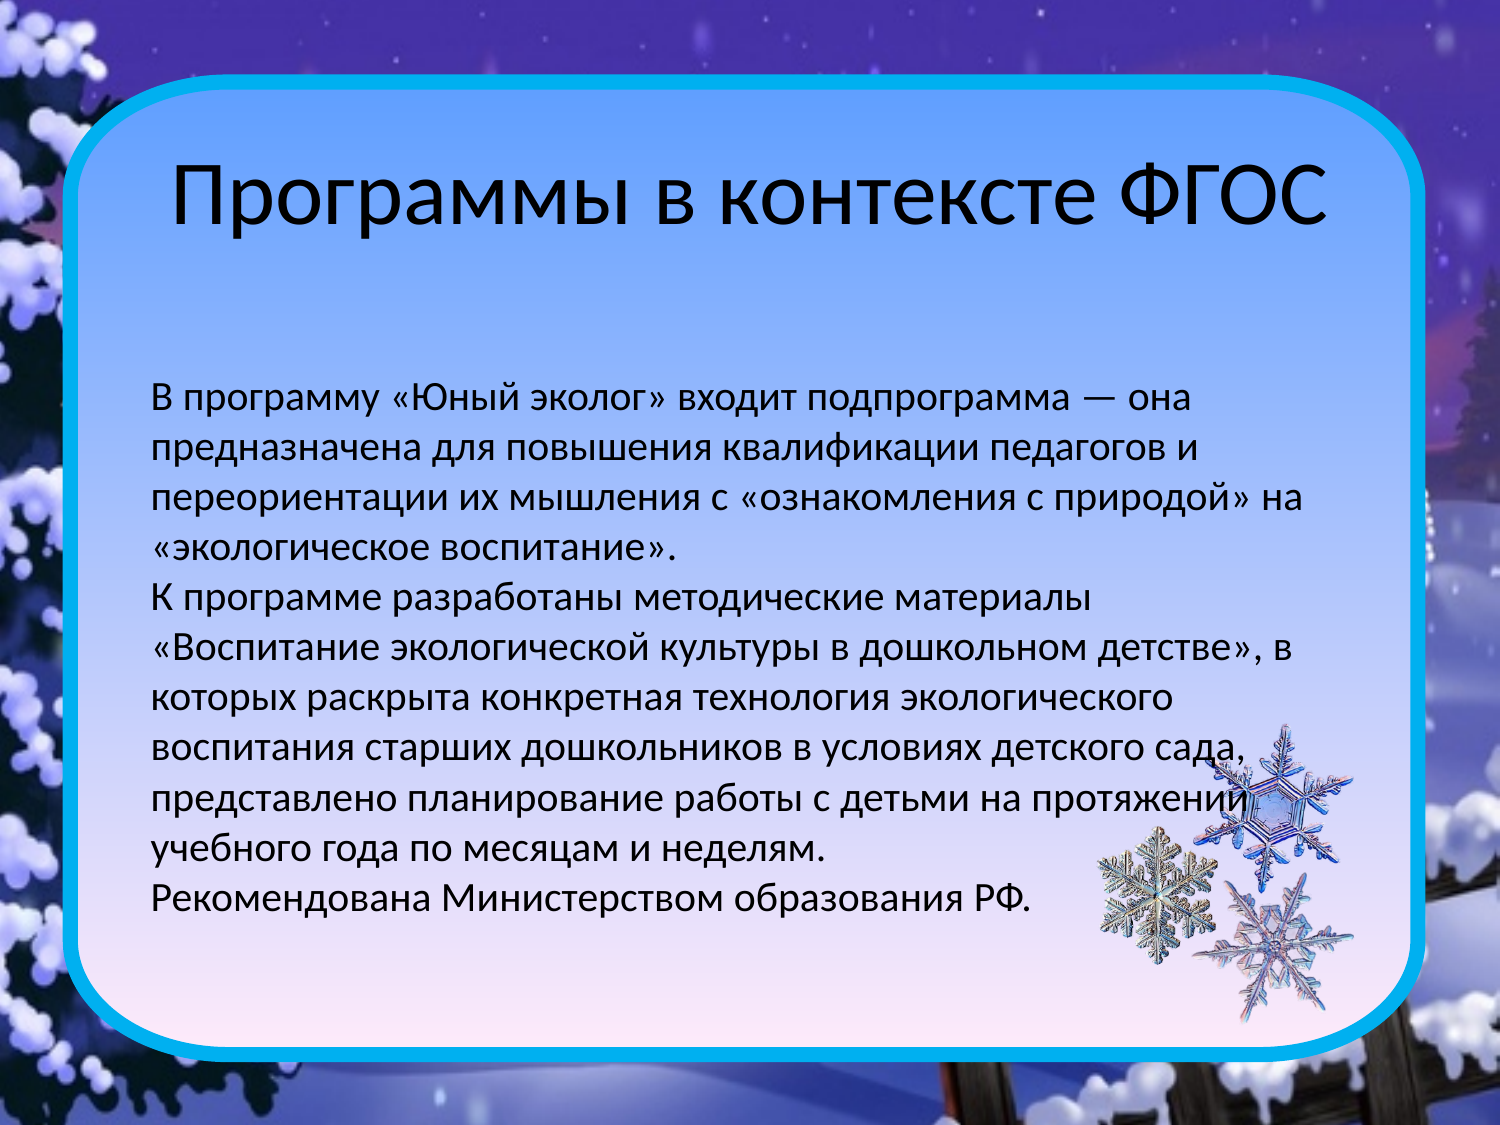

# Программы в контексте ФГОС
В программу «Юный эколог» входит подпрограмма — она предназ­начена для повышения квалификации педагогов и переориентации их мышления с «ознакомления с природой» на «экологическое воспитание».
К программе разработаны методические материалы «Воспитание экологической культуры в дошкольном детстве», в которых раскрыта конкретная технология экологического воспитания старших дошколь­ников в условиях детского сада, представлено планирование работы с детьми на протяжении учебного года по месяцам и неделям.
Рекомендована Министерством образования РФ.